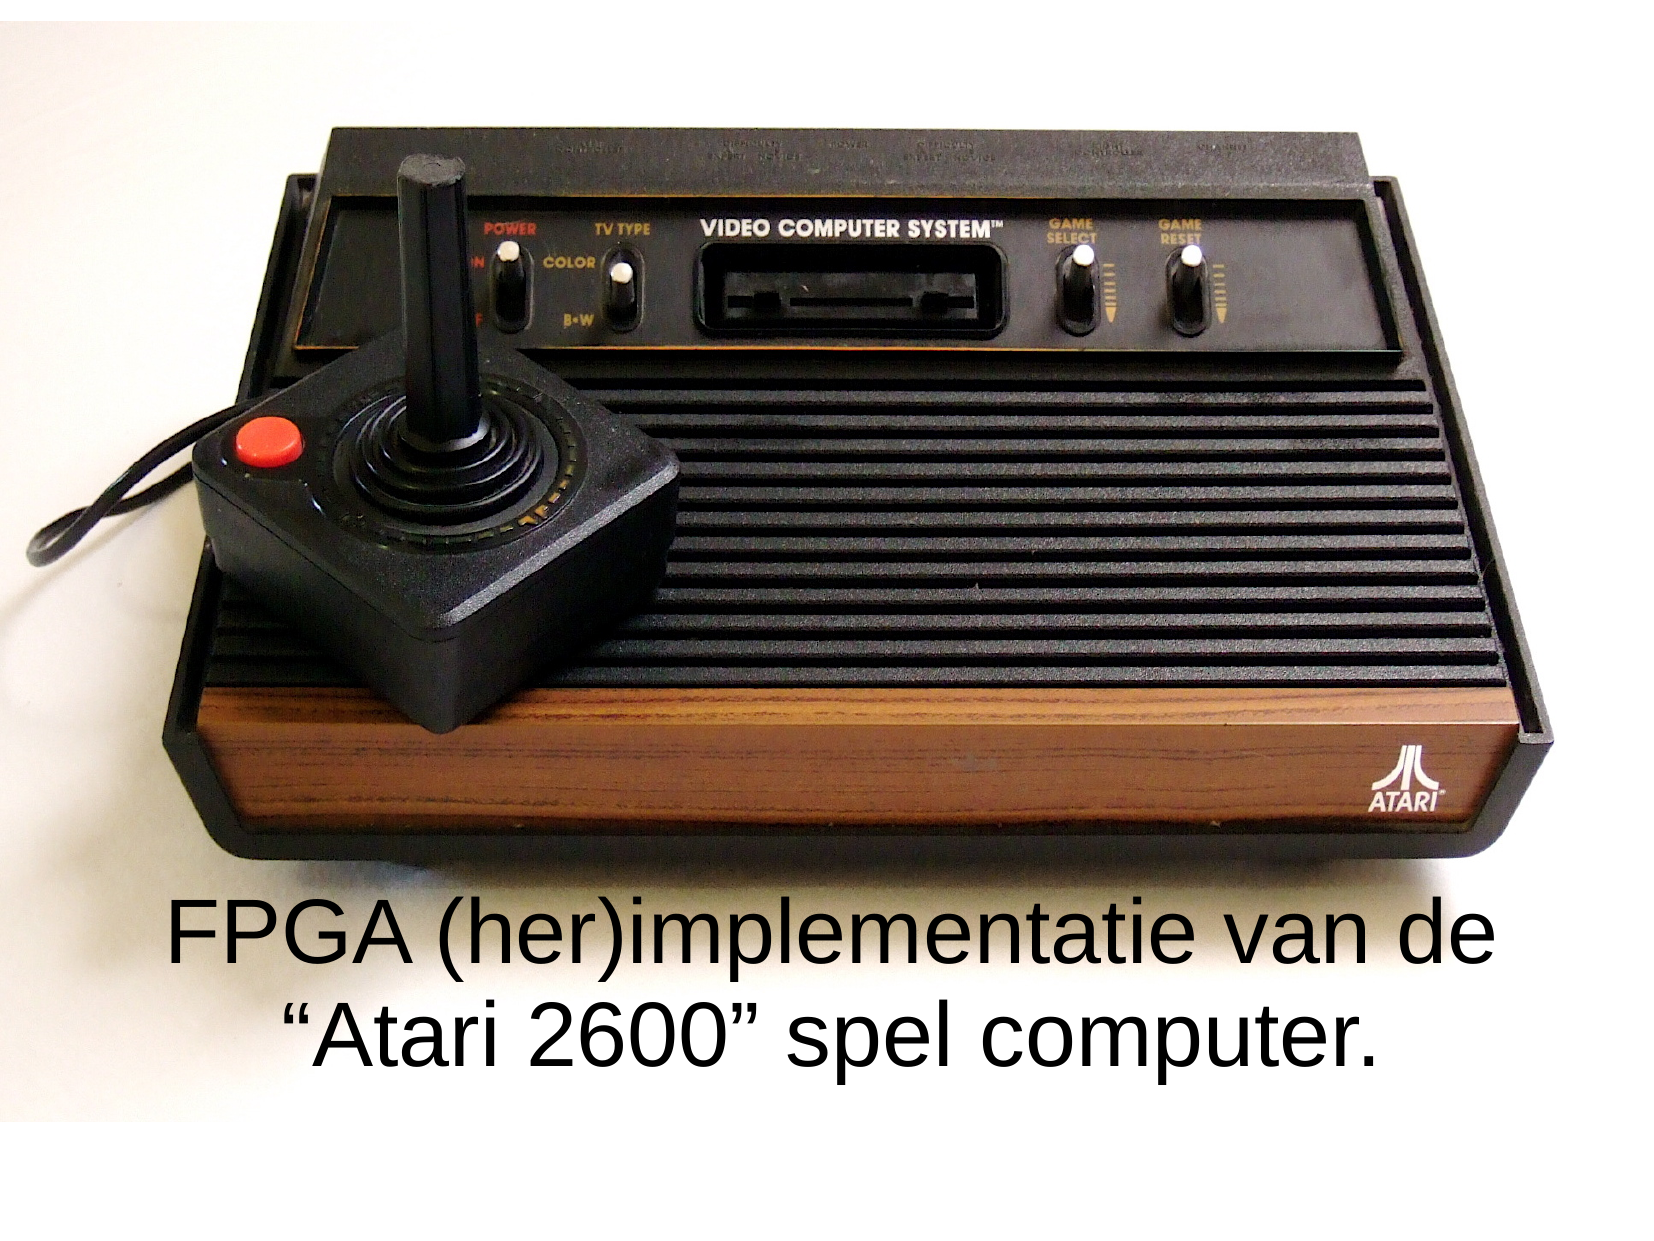

# FPGA (her)implementatie van de “Atari 2600” spel computer.